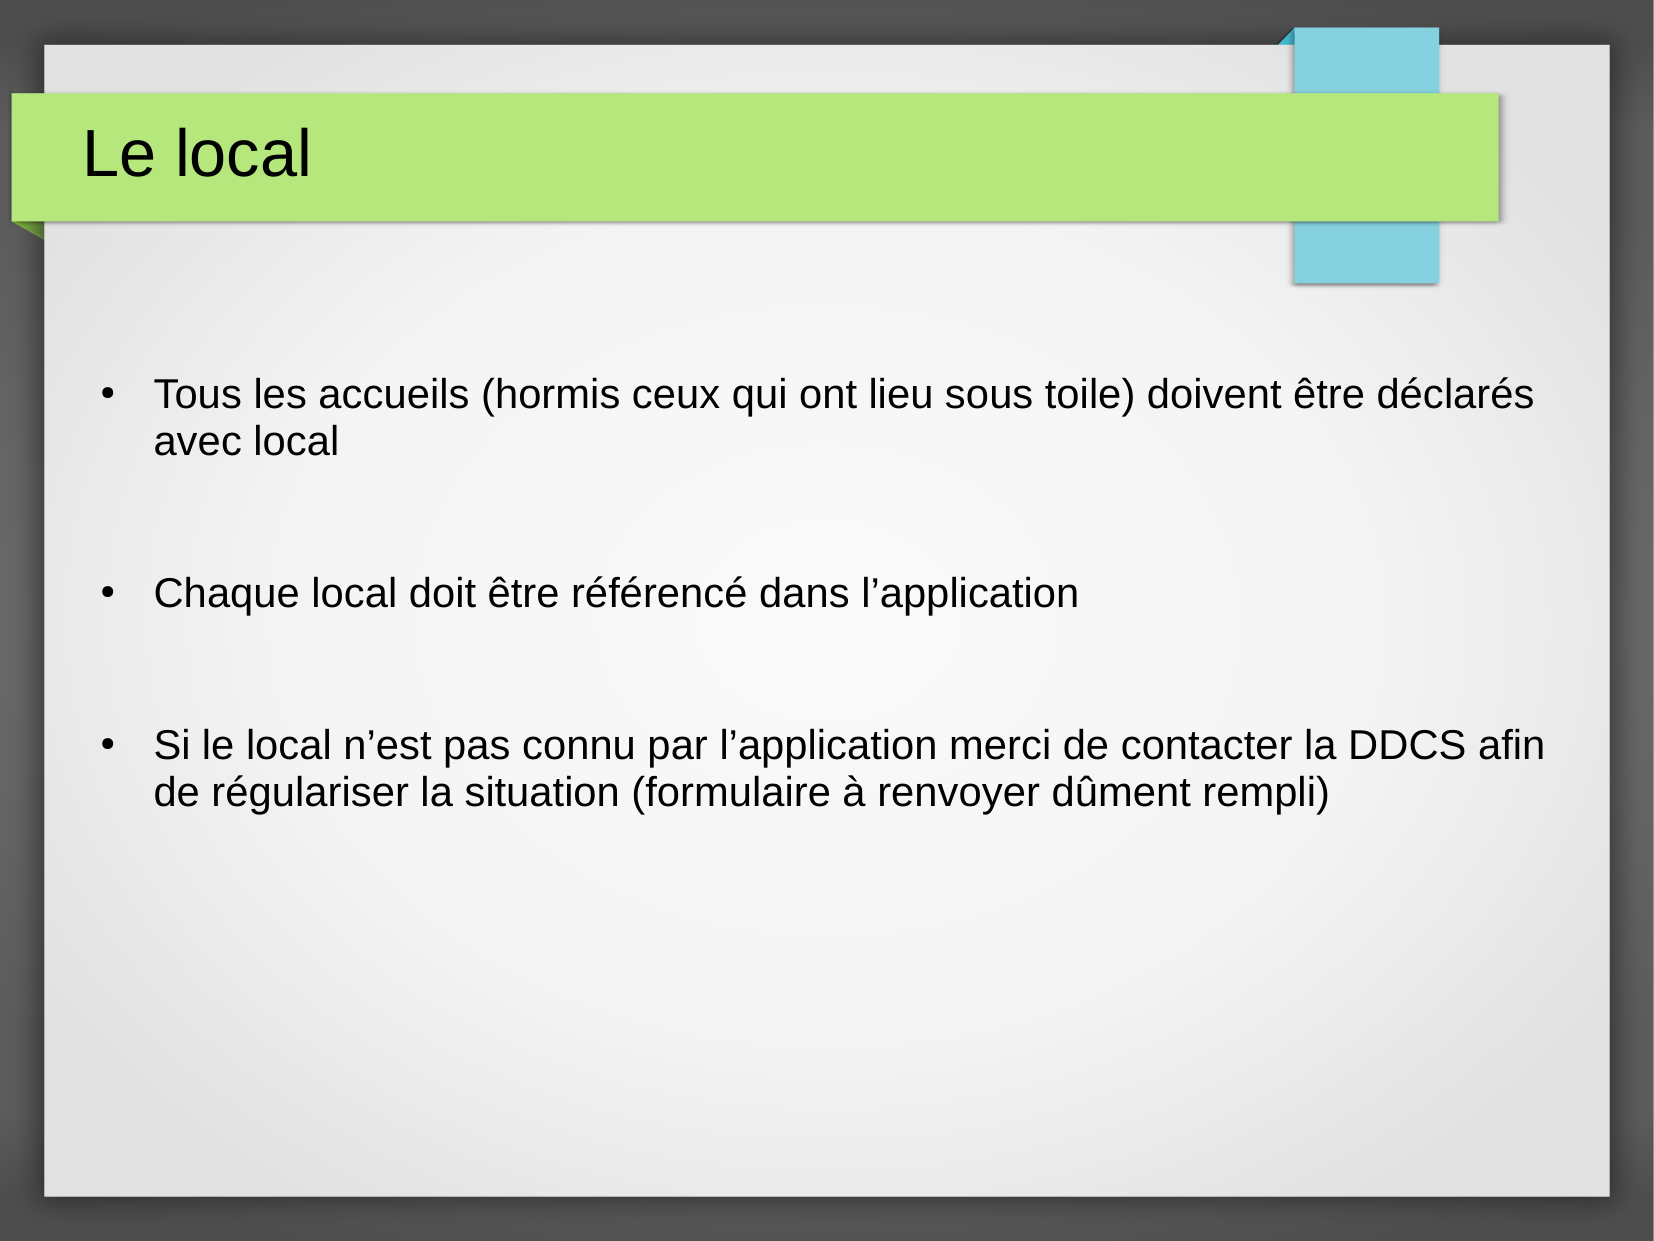

# Le local
Tous les accueils (hormis ceux qui ont lieu sous toile) doivent être déclarés avec local
Chaque local doit être référencé dans l’application
Si le local n’est pas connu par l’application merci de contacter la DDCS afin de régulariser la situation (formulaire à renvoyer dûment rempli)